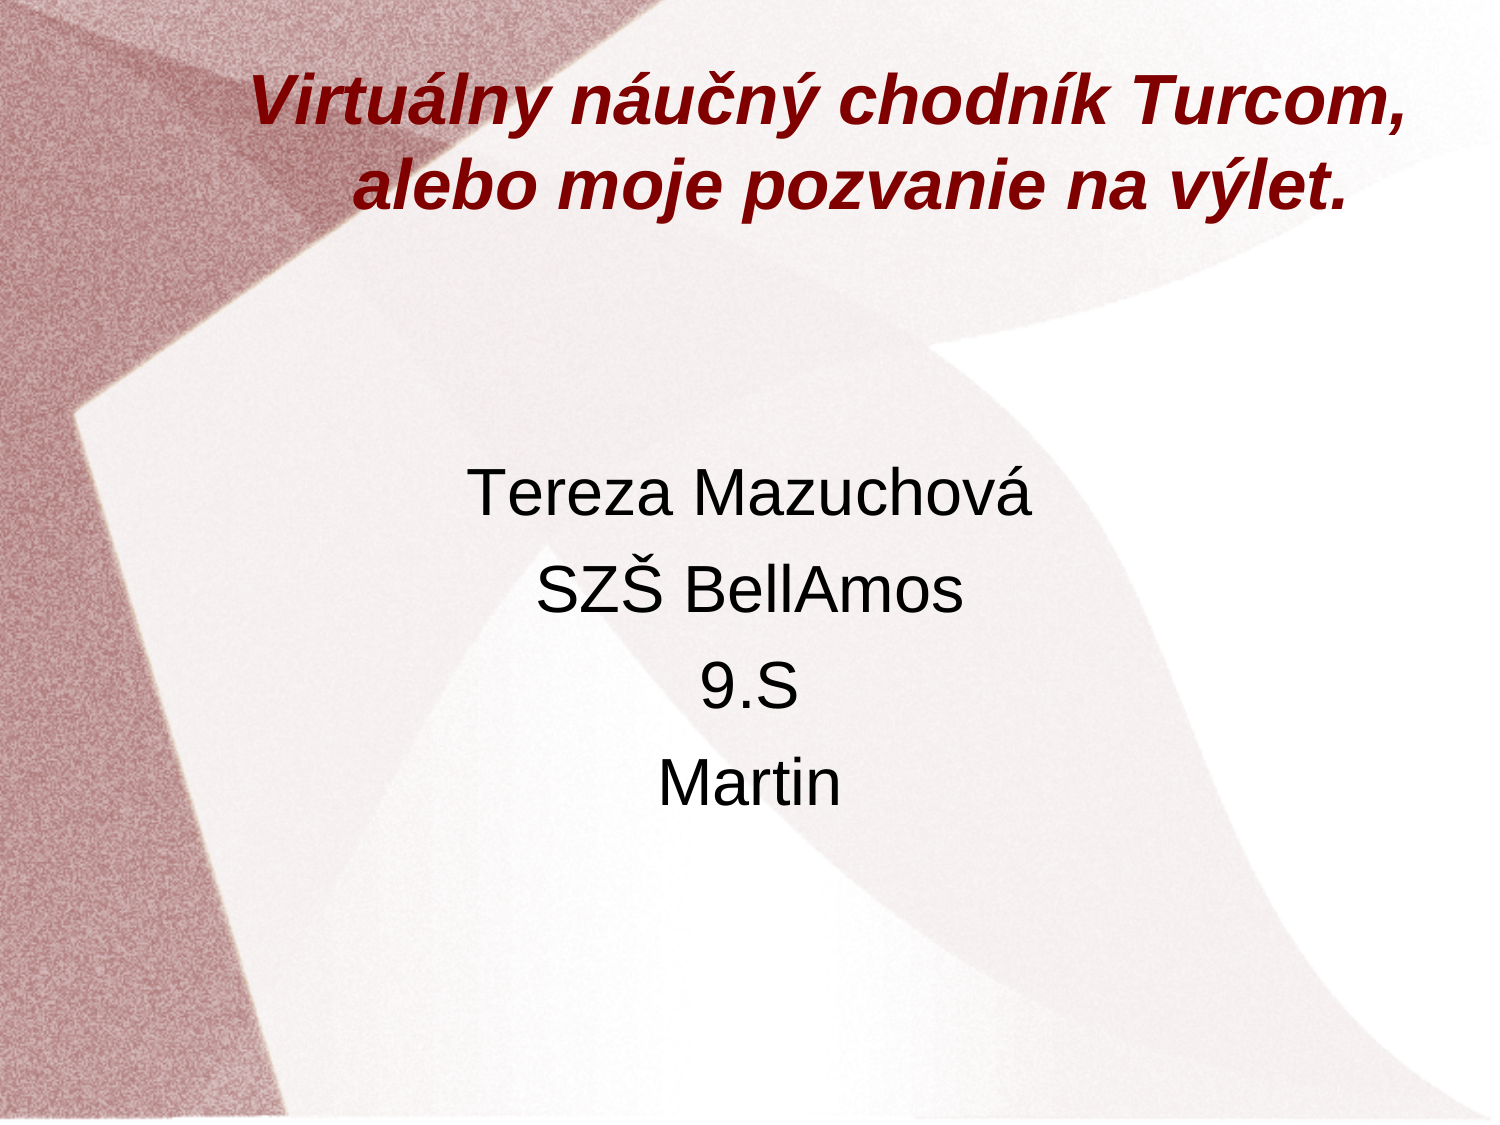

# Virtuálny náučný chodník Turcom, alebo moje pozvanie na výlet.
Tereza Mazuchová
SZŠ BellAmos
9.S
Martin